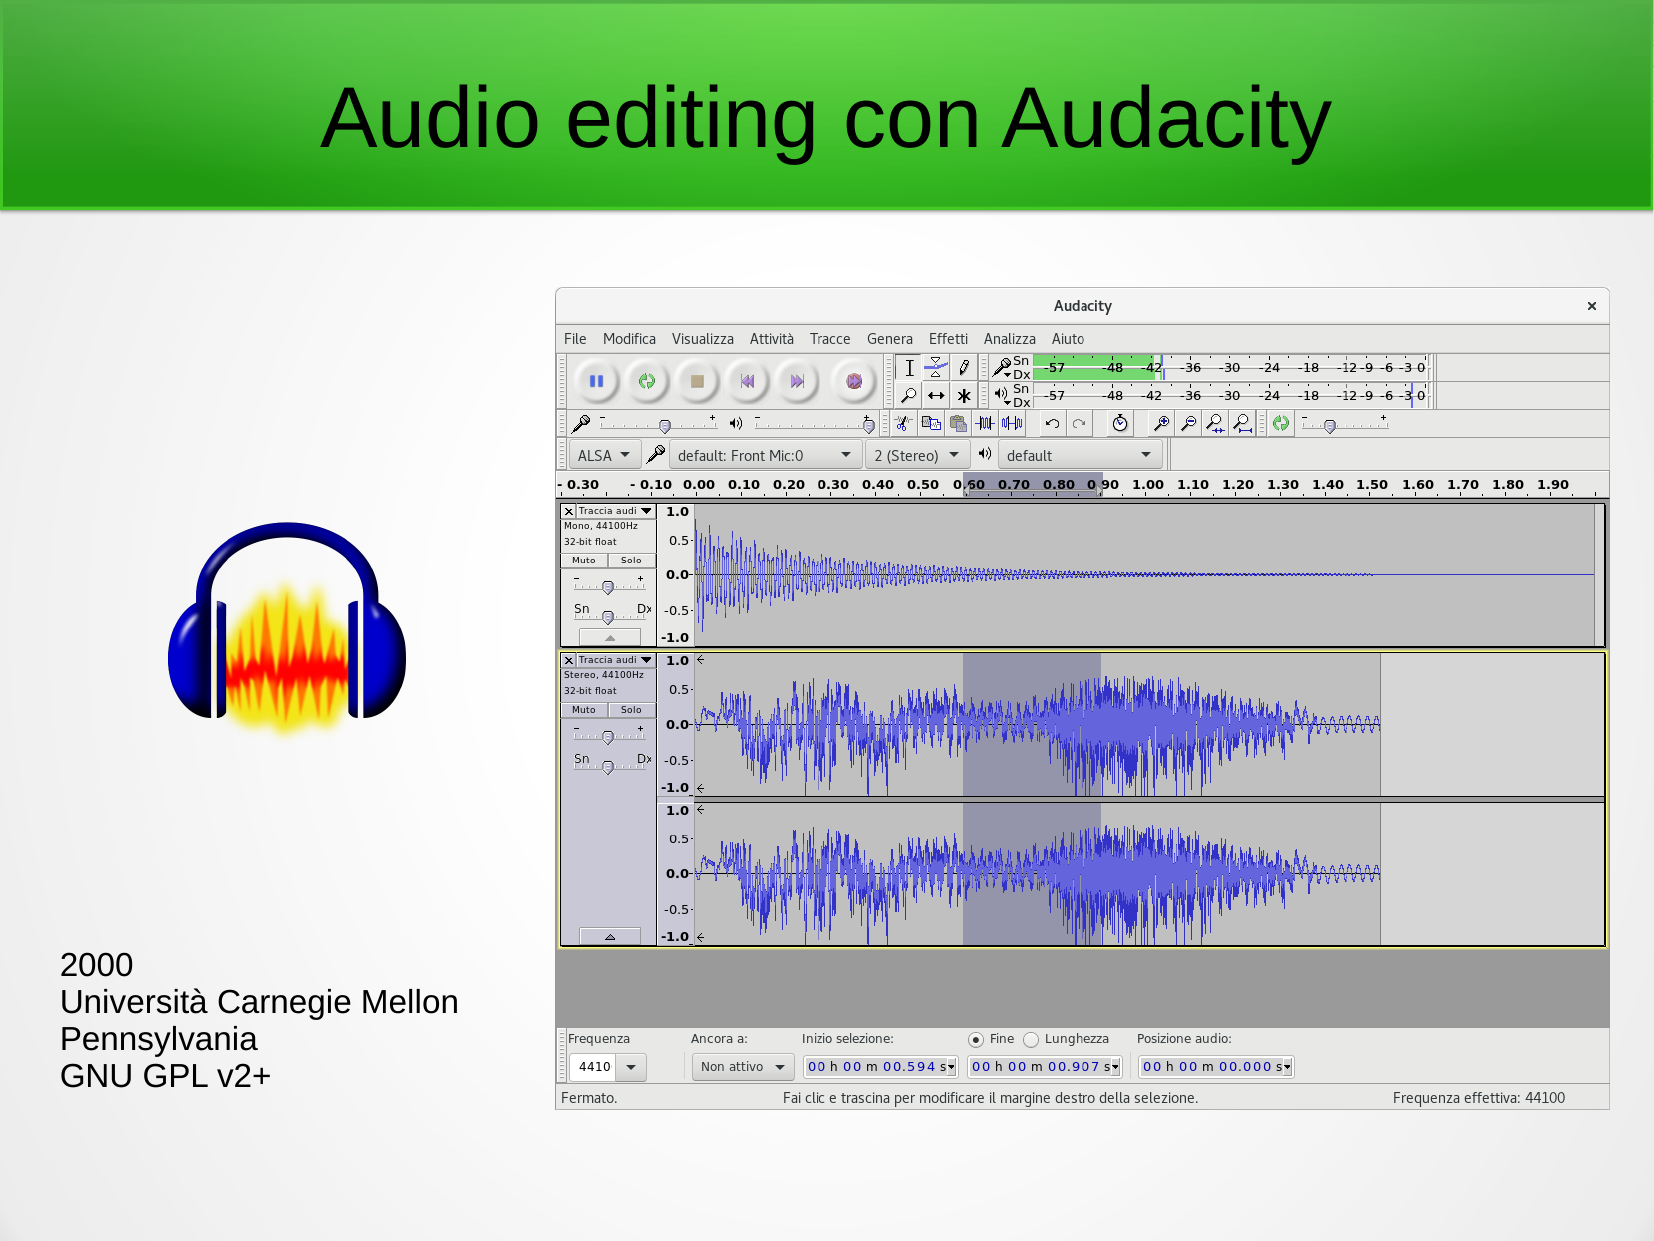

# Audio editing con Audacity
2000
Università Carnegie Mellon
Pennsylvania
GNU GPL v2+